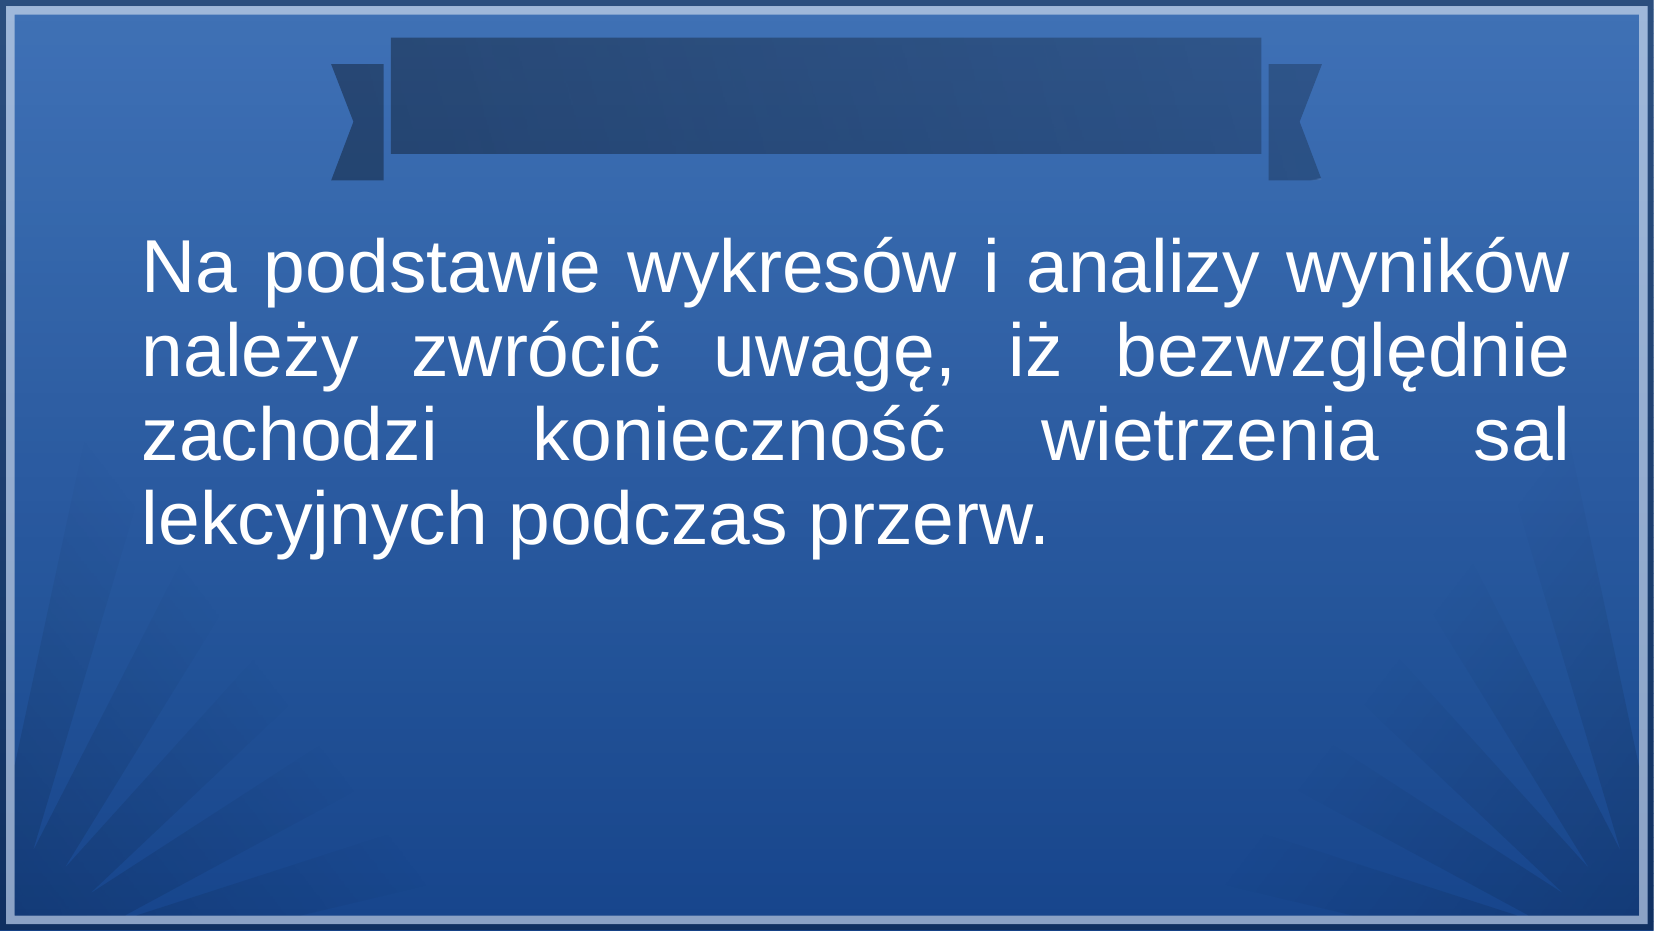

#
Na podstawie wykresów i analizy wyników należy zwrócić uwagę, iż bezwzględnie zachodzi konieczność wietrzenia sal lekcyjnych podczas przerw.